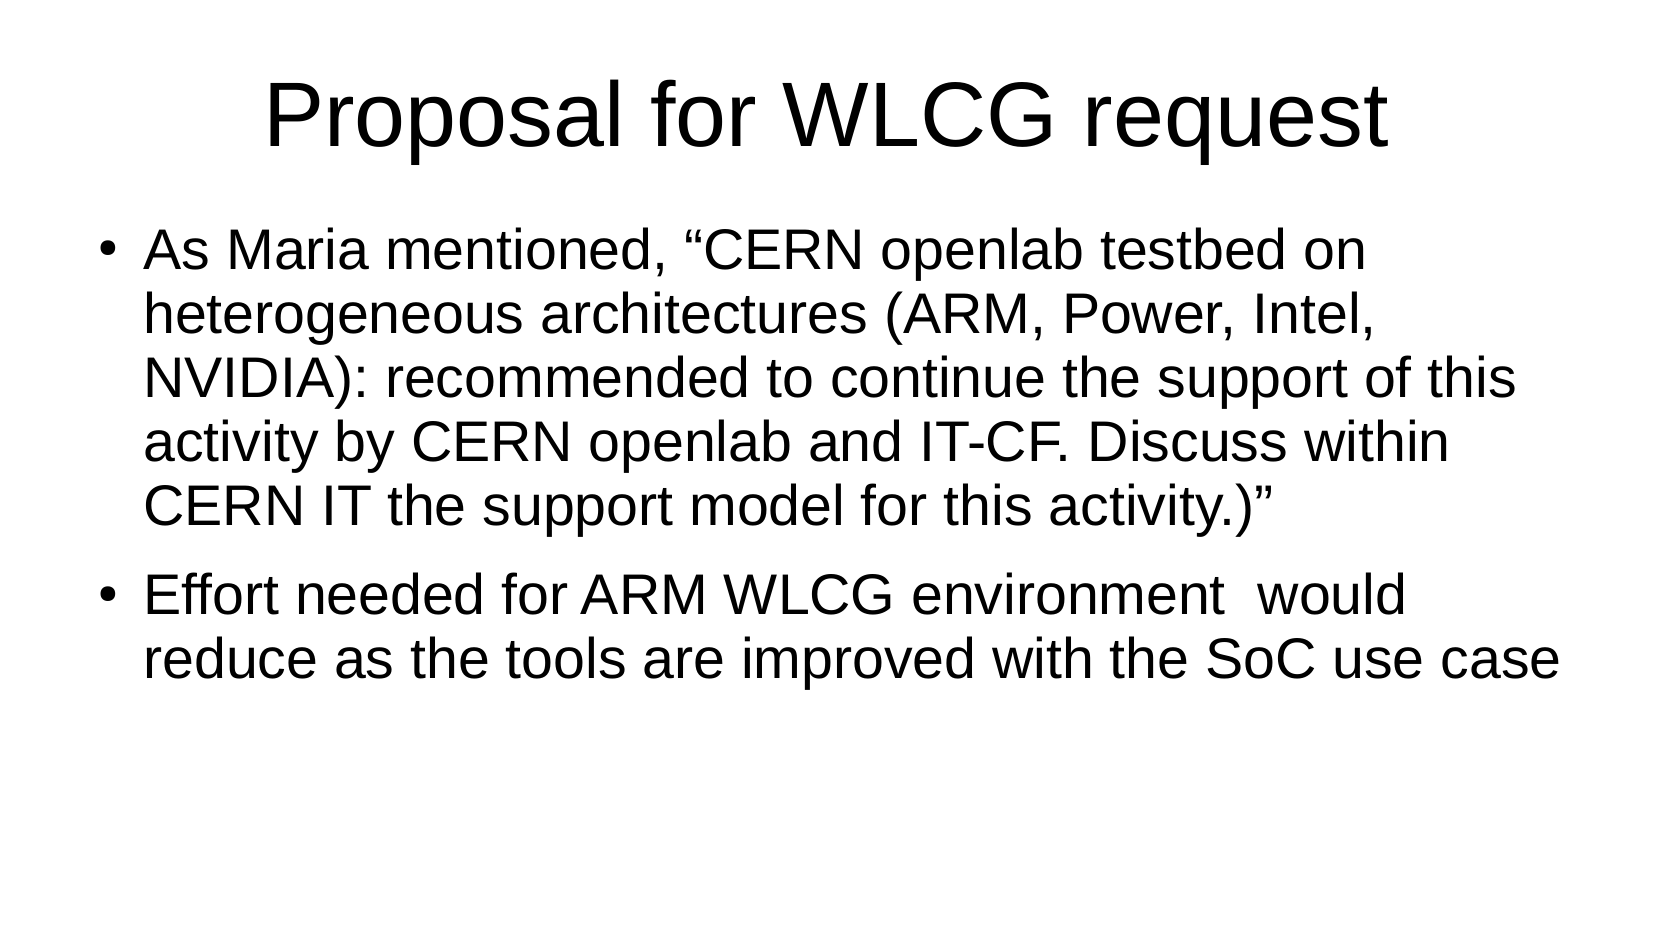

# Proposal for WLCG request
As Maria mentioned, “CERN openlab testbed on heterogeneous architectures (ARM, Power, Intel, NVIDIA): recommended to continue the support of this activity by CERN openlab and IT-CF. Discuss within CERN IT the support model for this activity.)”
Effort needed for ARM WLCG environment would reduce as the tools are improved with the SoC use case